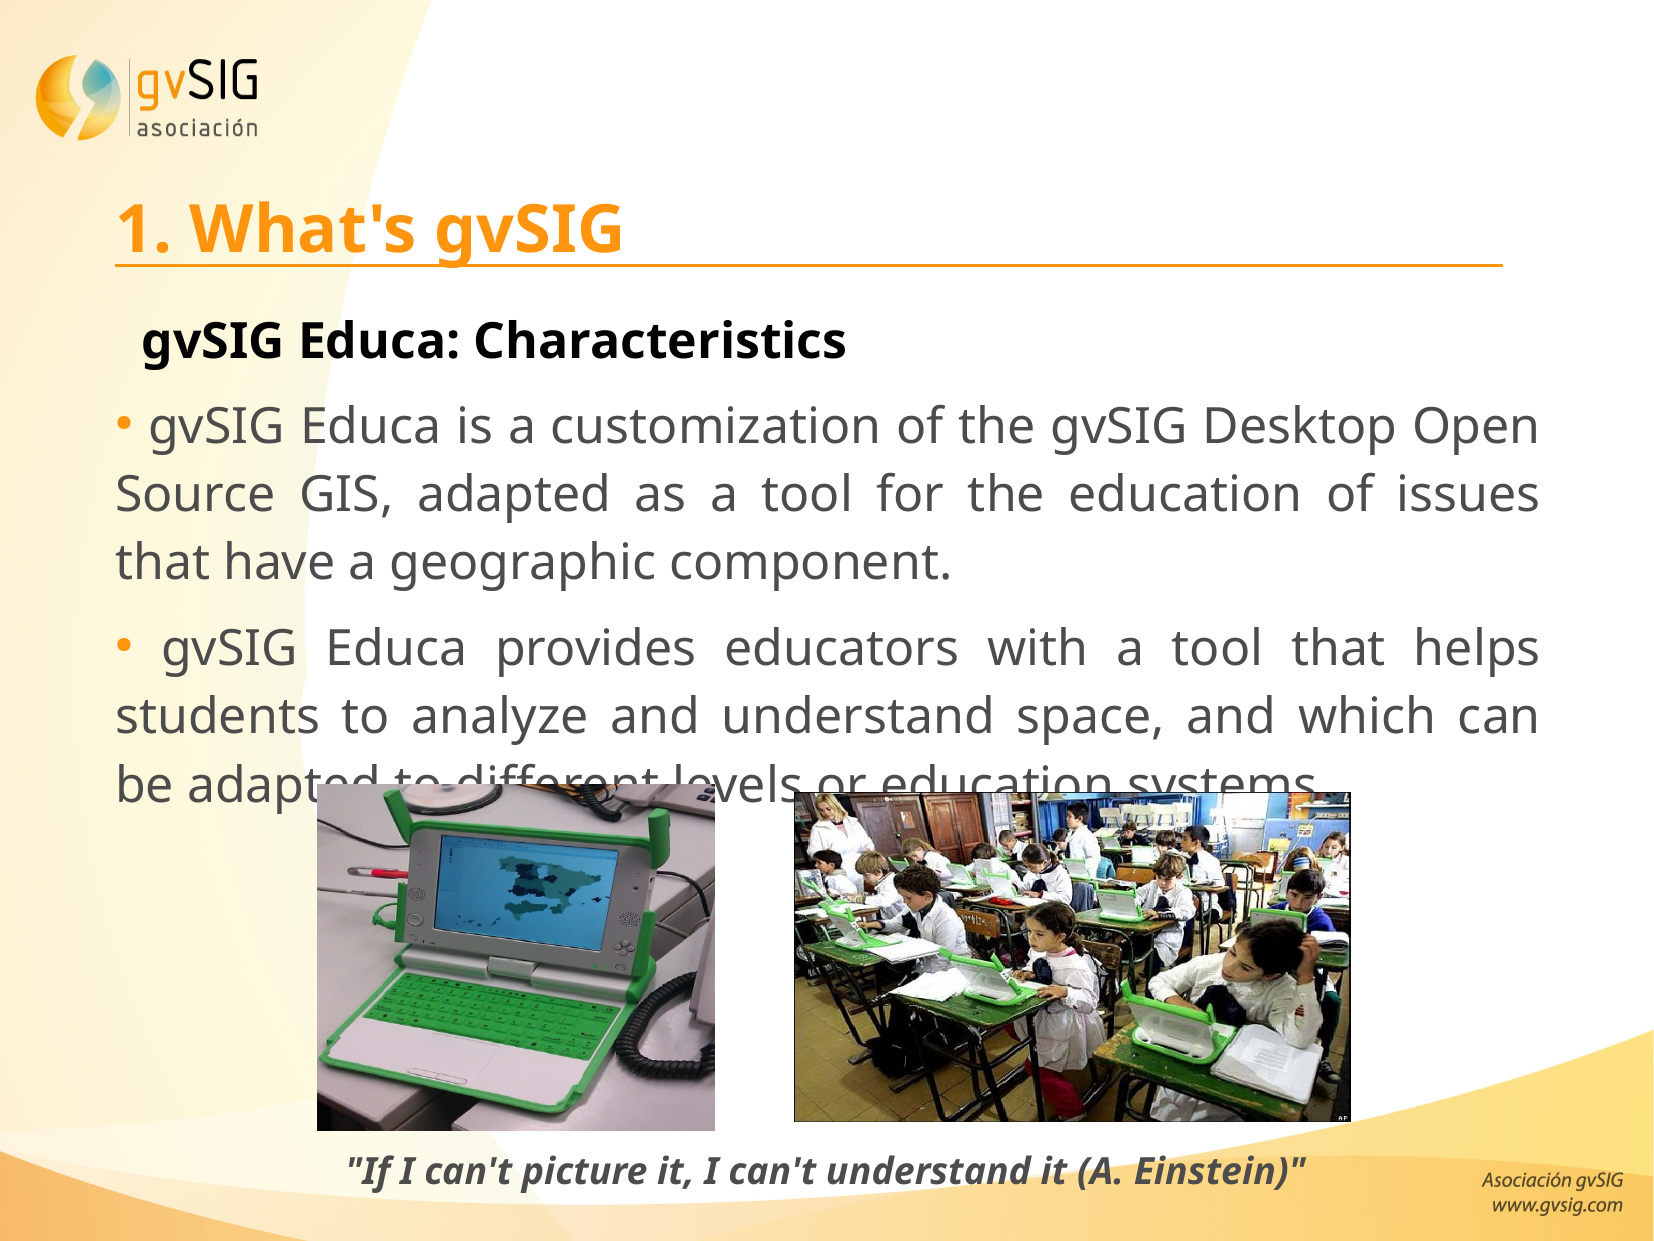

# 1. What's gvSIG
gvSIG Educa: Characteristics
 gvSIG Educa is a customization of the gvSIG Desktop Open Source GIS, adapted as a tool for the education of issues that have a geographic component.
 gvSIG Educa provides educators with a tool that helps students to analyze and understand space, and which can be adapted to different levels or education systems.
"If I can't picture it, I can't understand it (A. Einstein)"